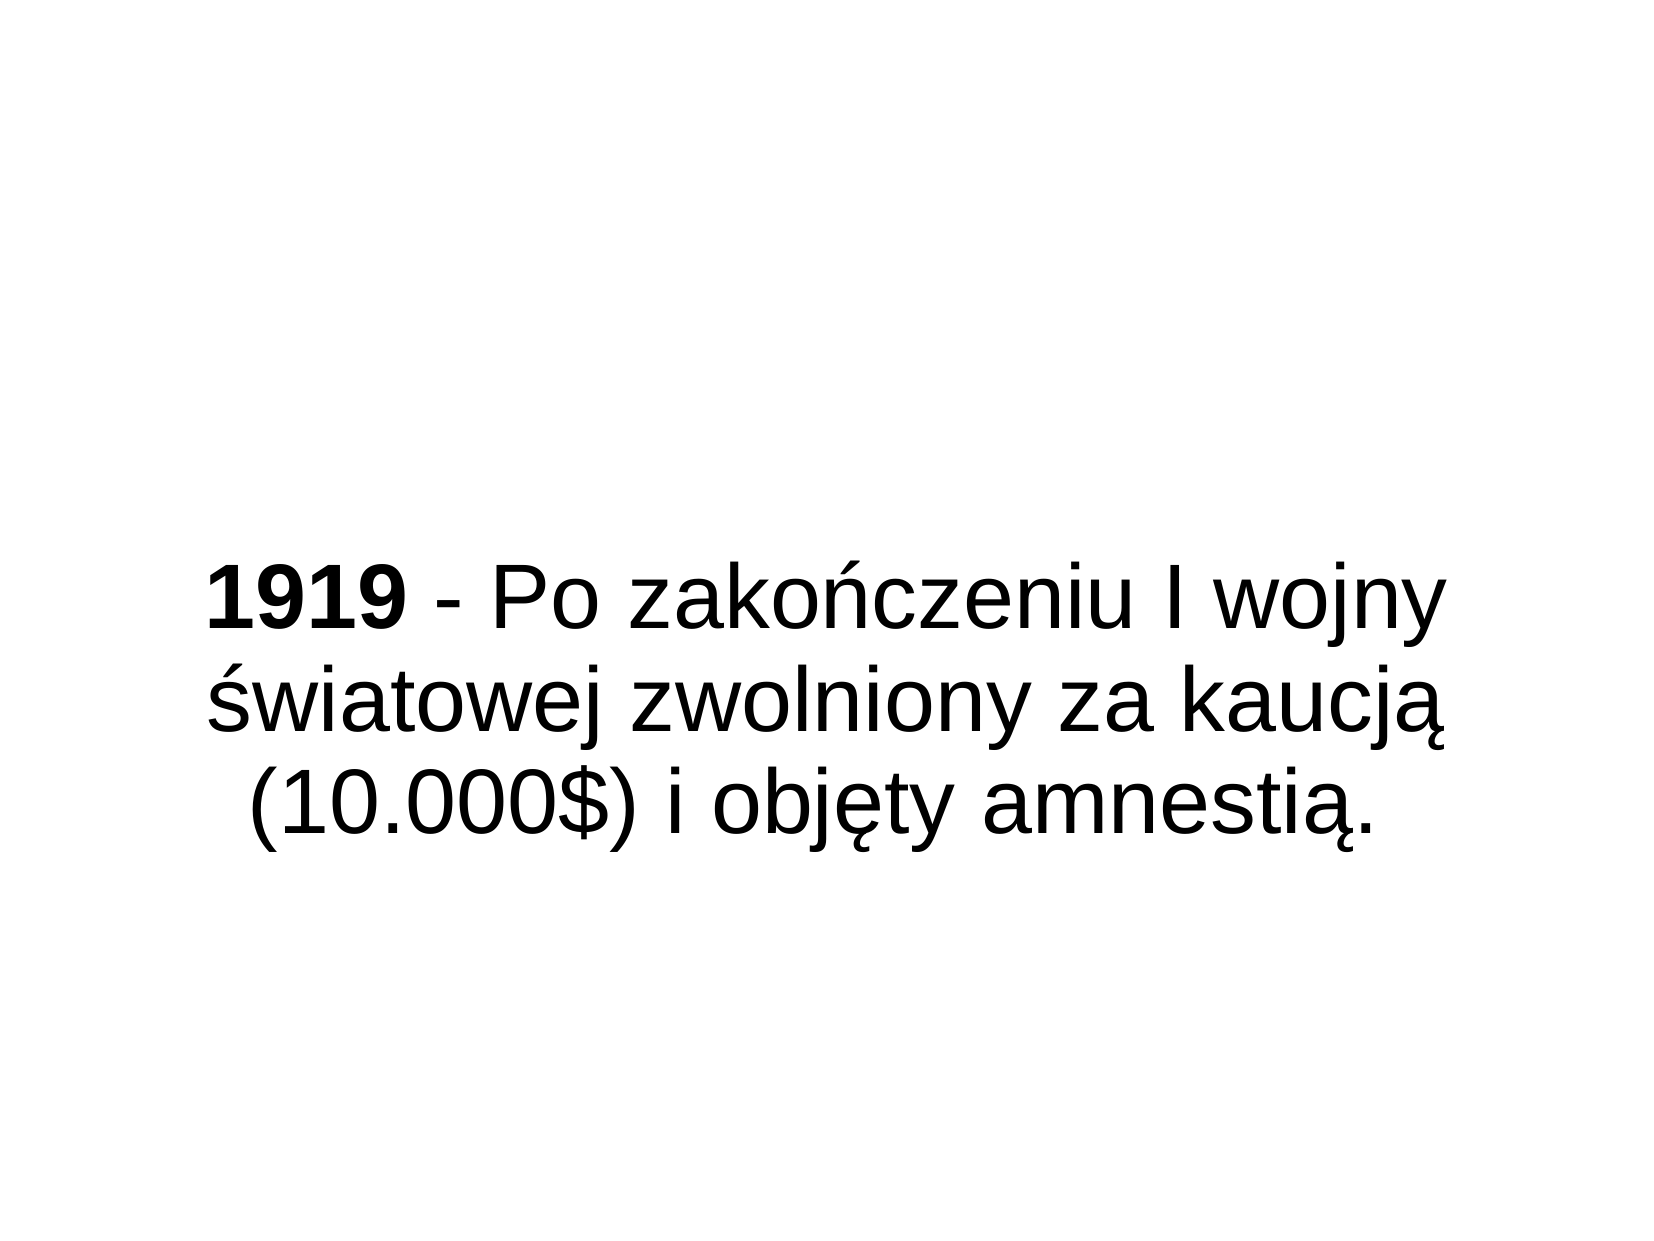

#
1919 - Po zakończeniu I wojny światowej zwolniony za kaucją (10.000$) i objęty amnestią.